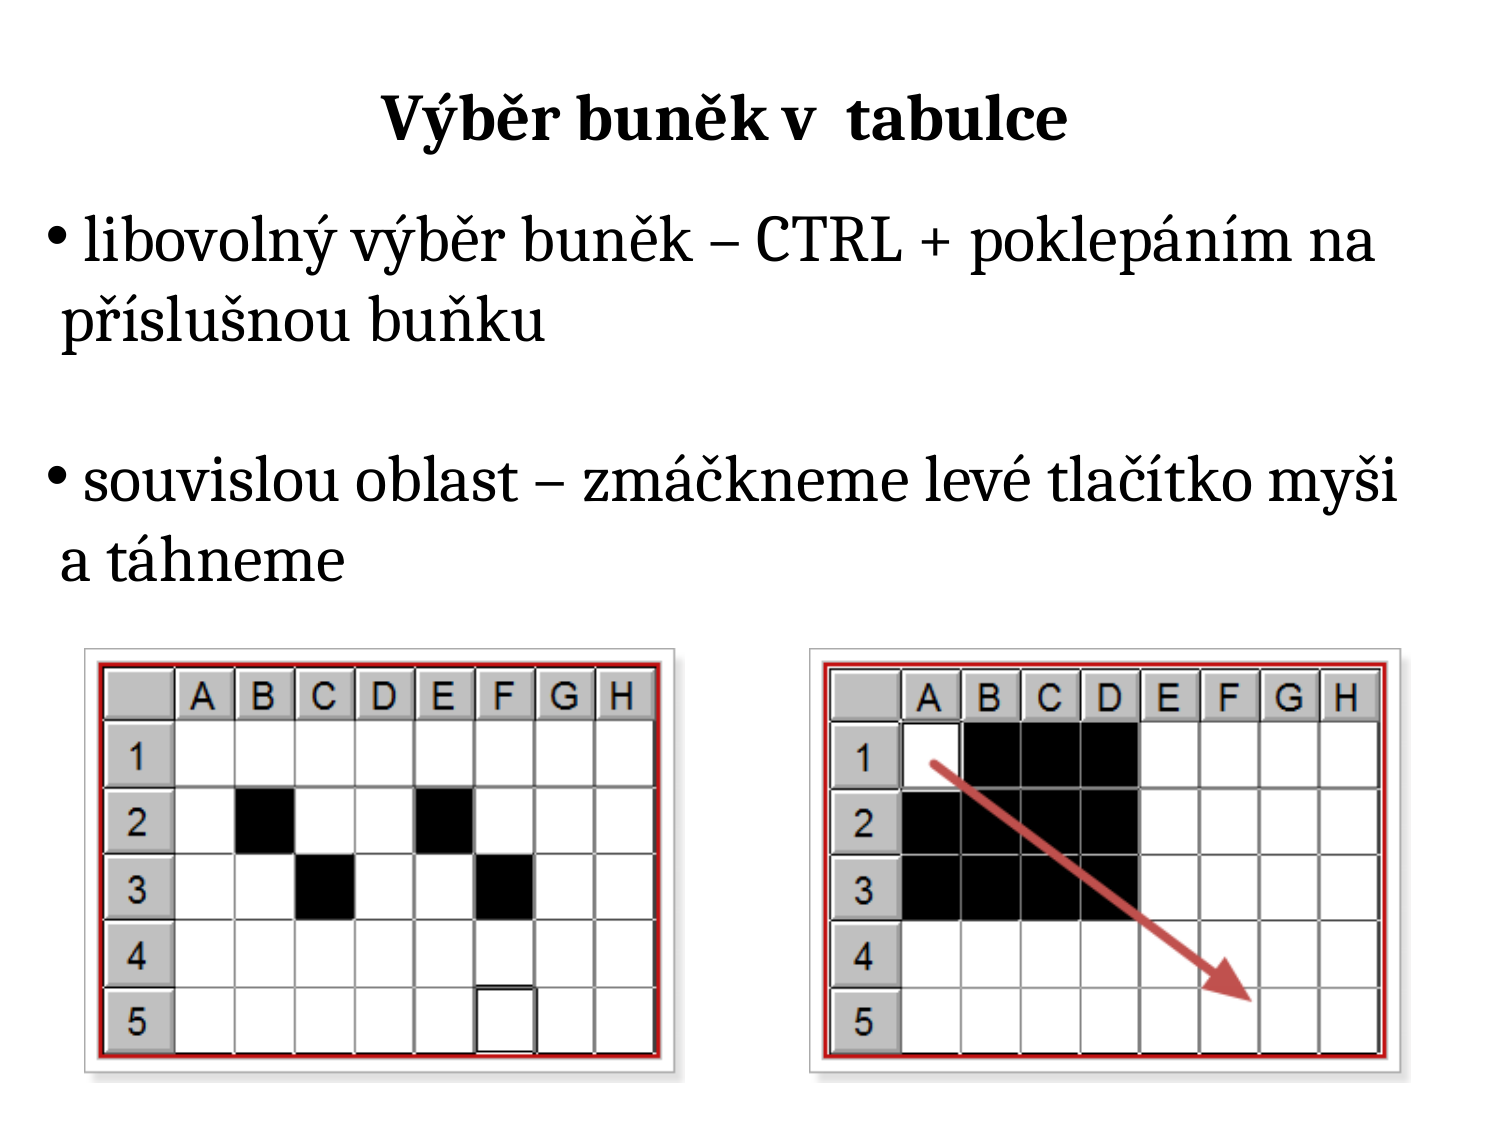

Výběr buněk v tabulce
 libovolný výběr buněk – CTRL + poklepáním na příslušnou buňku
 souvislou oblast – zmáčkneme levé tlačítko myši a táhneme